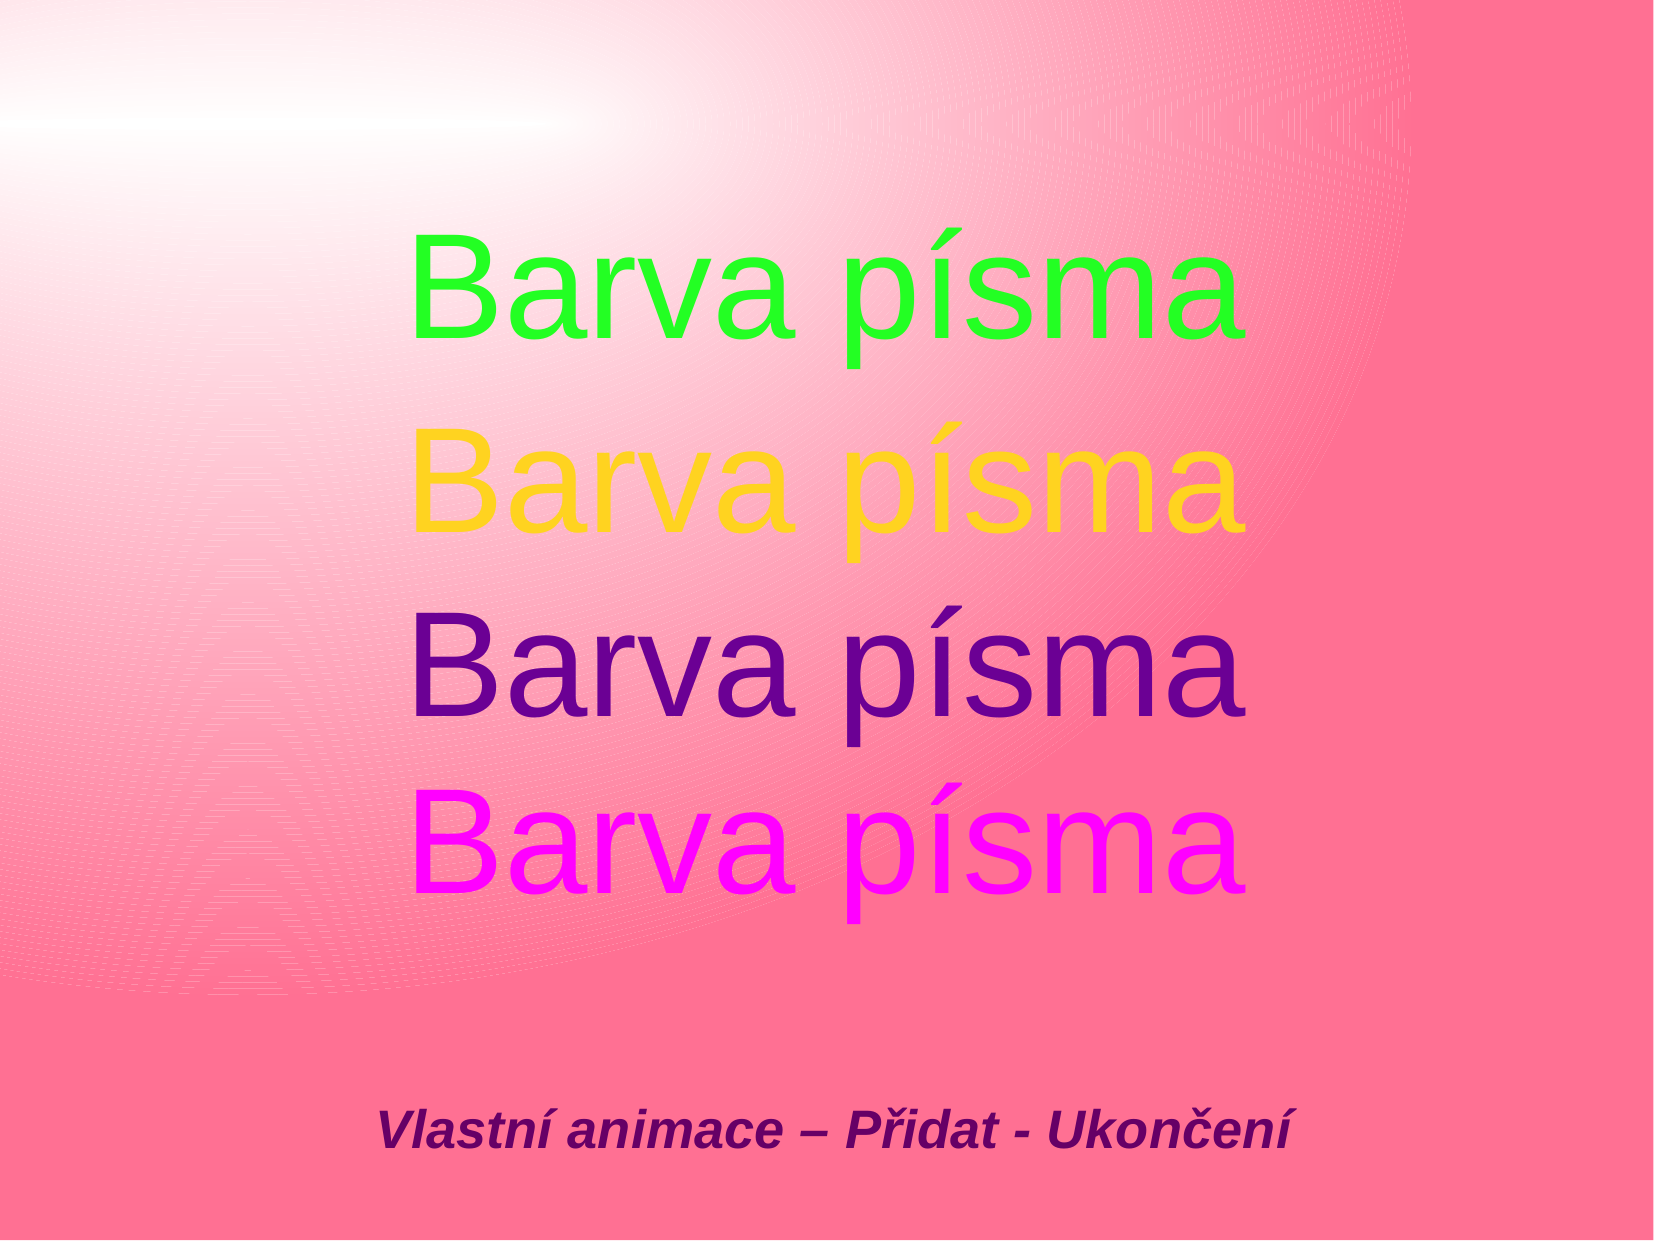

Barva písma
Barva písma
Barva písma
Barva písma
Vlastní animace – Přidat - Ukončení